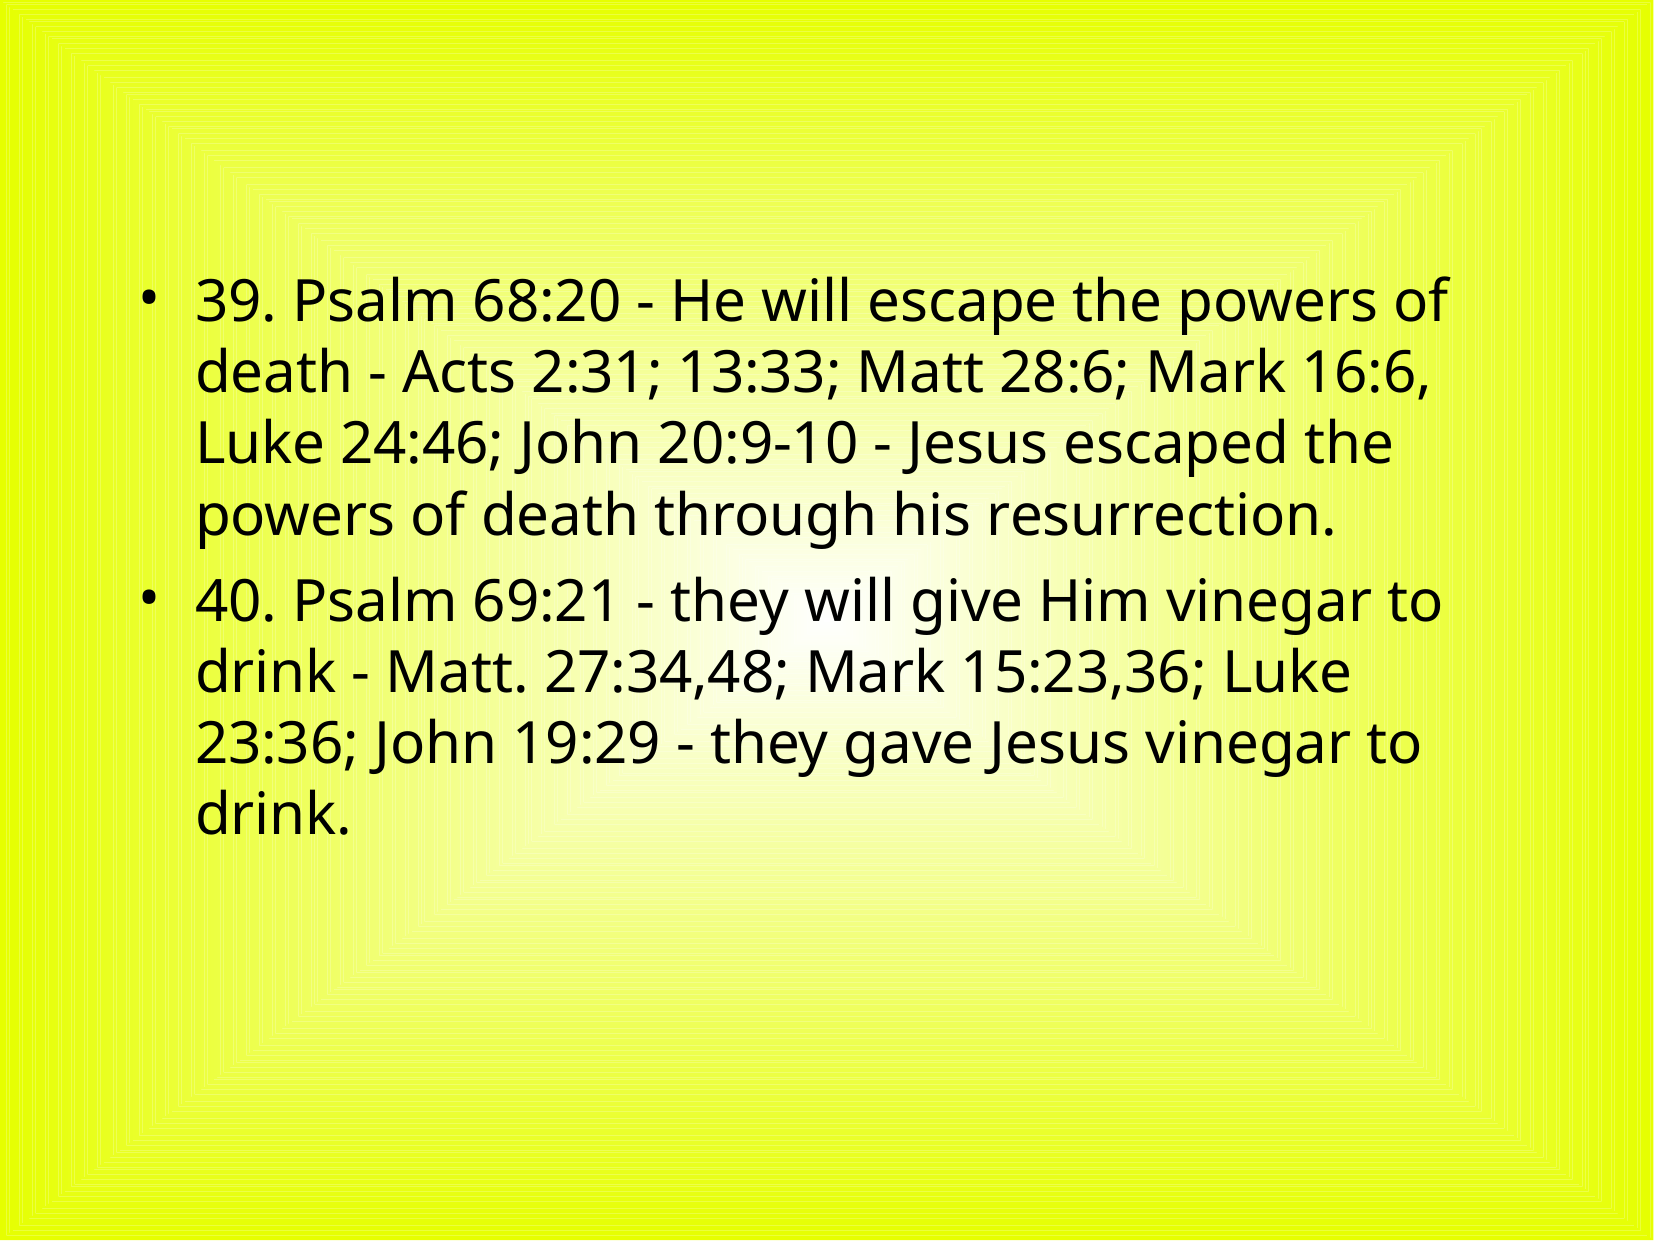

#
39. Psalm 68:20 - He will escape the powers of death - Acts 2:31; 13:33; Matt 28:6; Mark 16:6, Luke 24:46; John 20:9-10 - Jesus escaped the powers of death through his resurrection.
40. Psalm 69:21 - they will give Him vinegar to drink - Matt. 27:34,48; Mark 15:23,36; Luke 23:36; John 19:29 - they gave Jesus vinegar to drink.